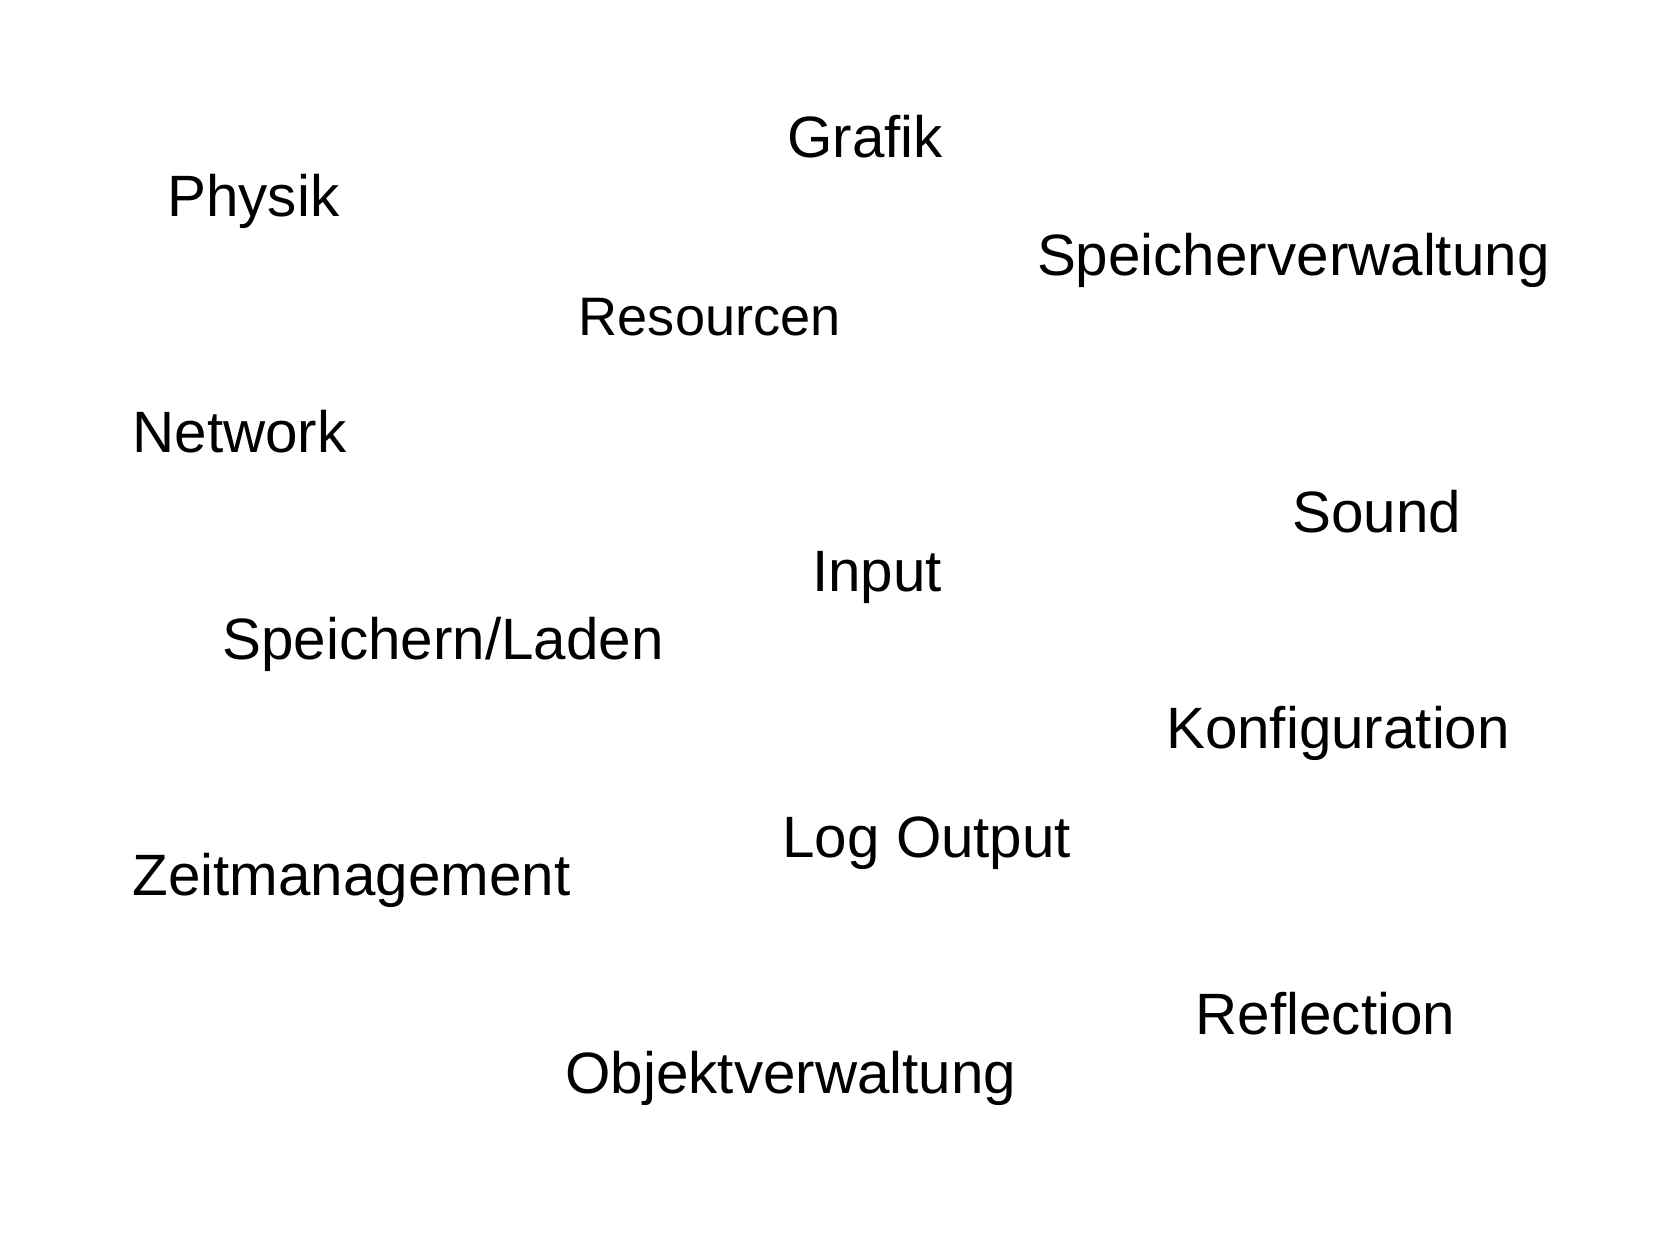

Grafik
Physik
Speicherverwaltung
Resourcen
Network
Sound
Input
Speichern/Laden
Konfiguration
Log Output
Zeitmanagement
Reflection
Objektverwaltung